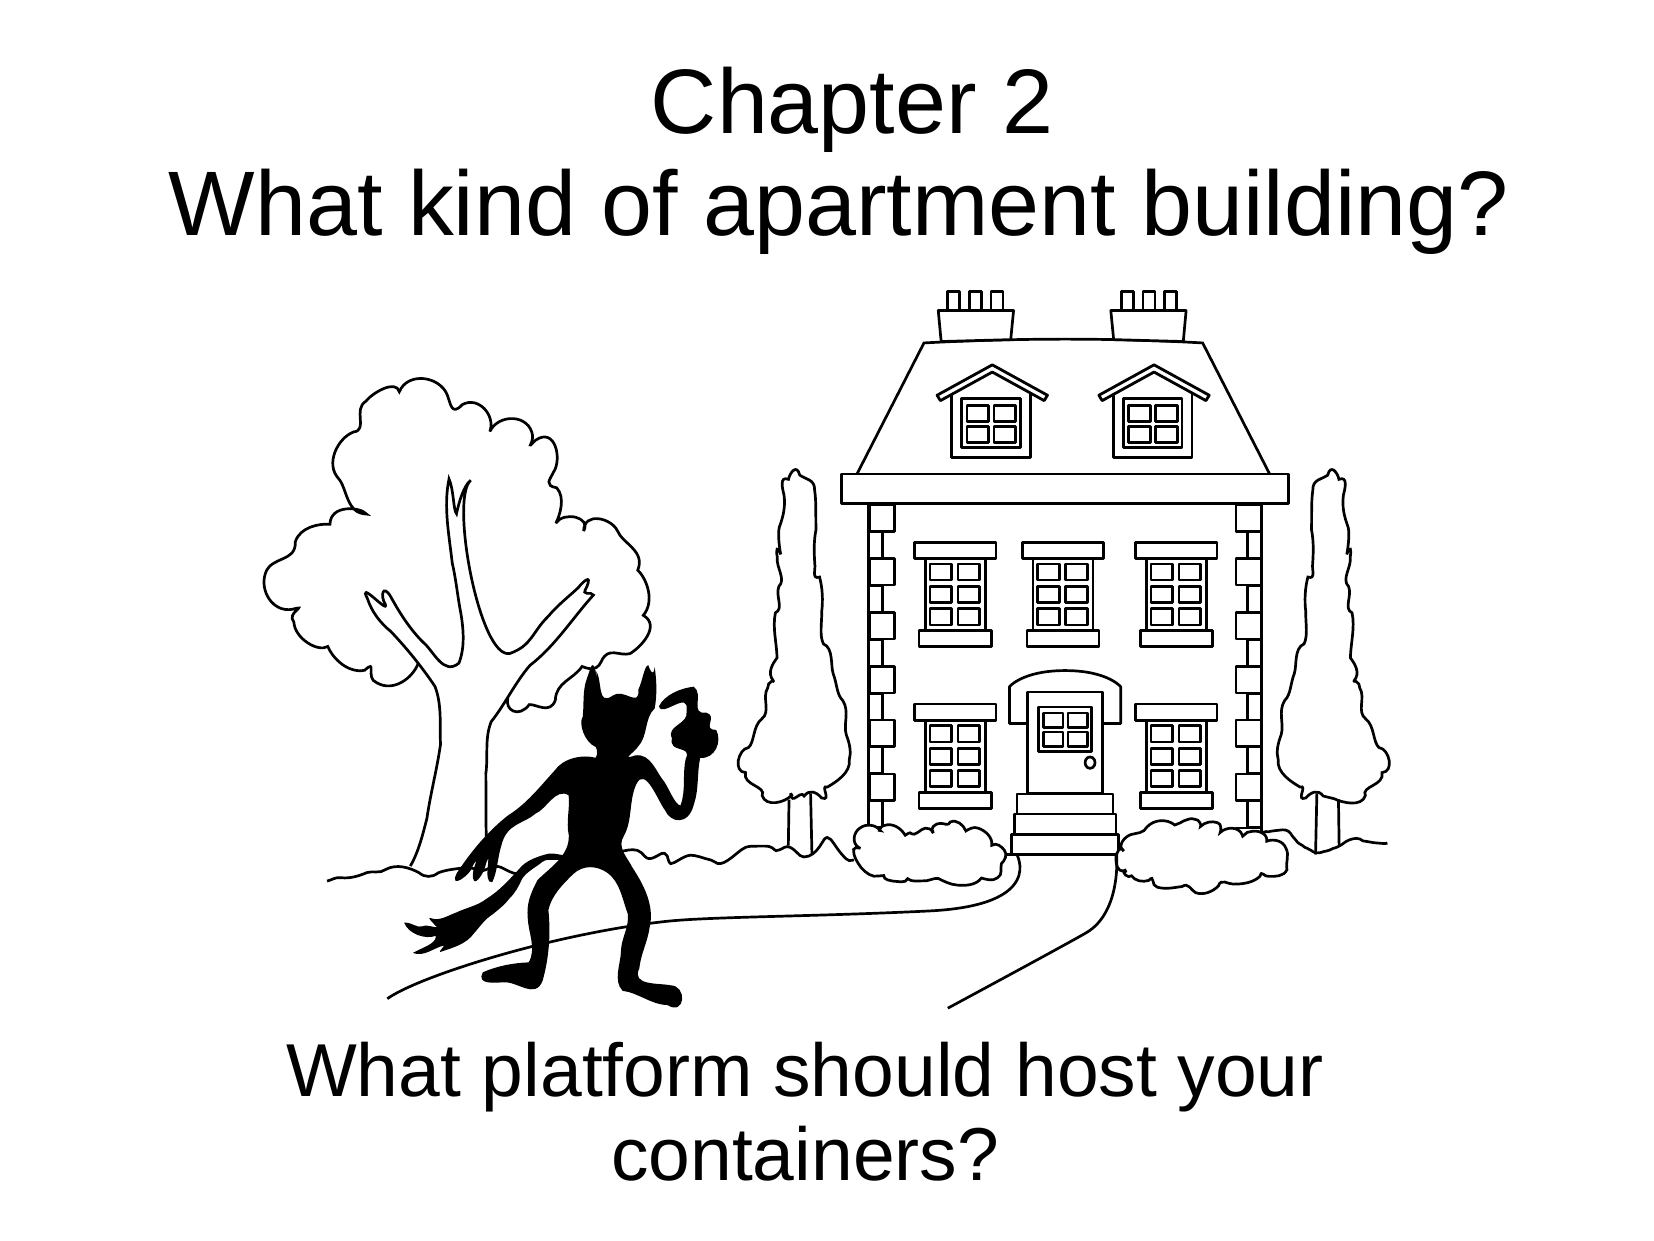

# Chapter 2 What kind of apartment building?
What platform should host your containers?